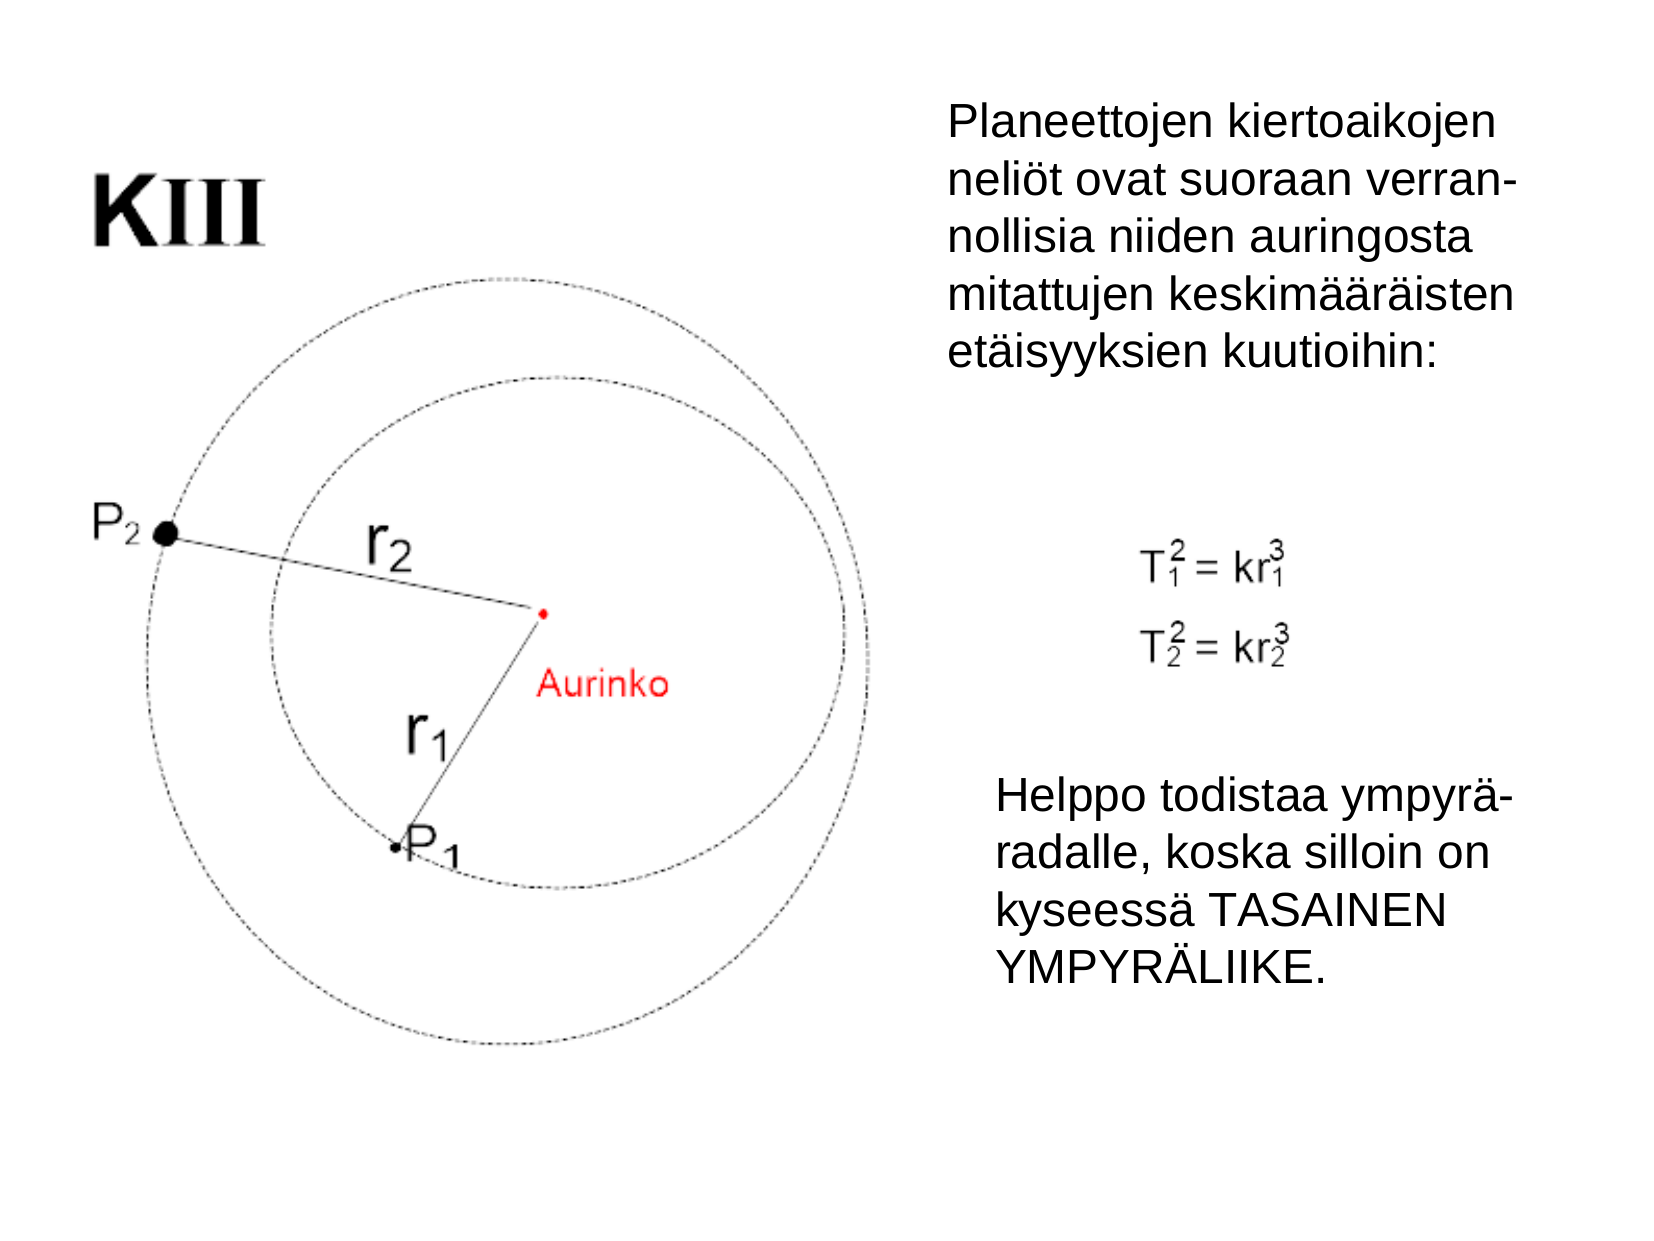

Planeettojen kiertoaikojen neliöt ovat suoraan verran-nollisia niiden auringosta mitattujen keskimääräisten etäisyyksien kuutioihin:
Helppo todistaa ympyrä-radalle, koska silloin on kyseessä TASAINEN YMPYRÄLIIKE.